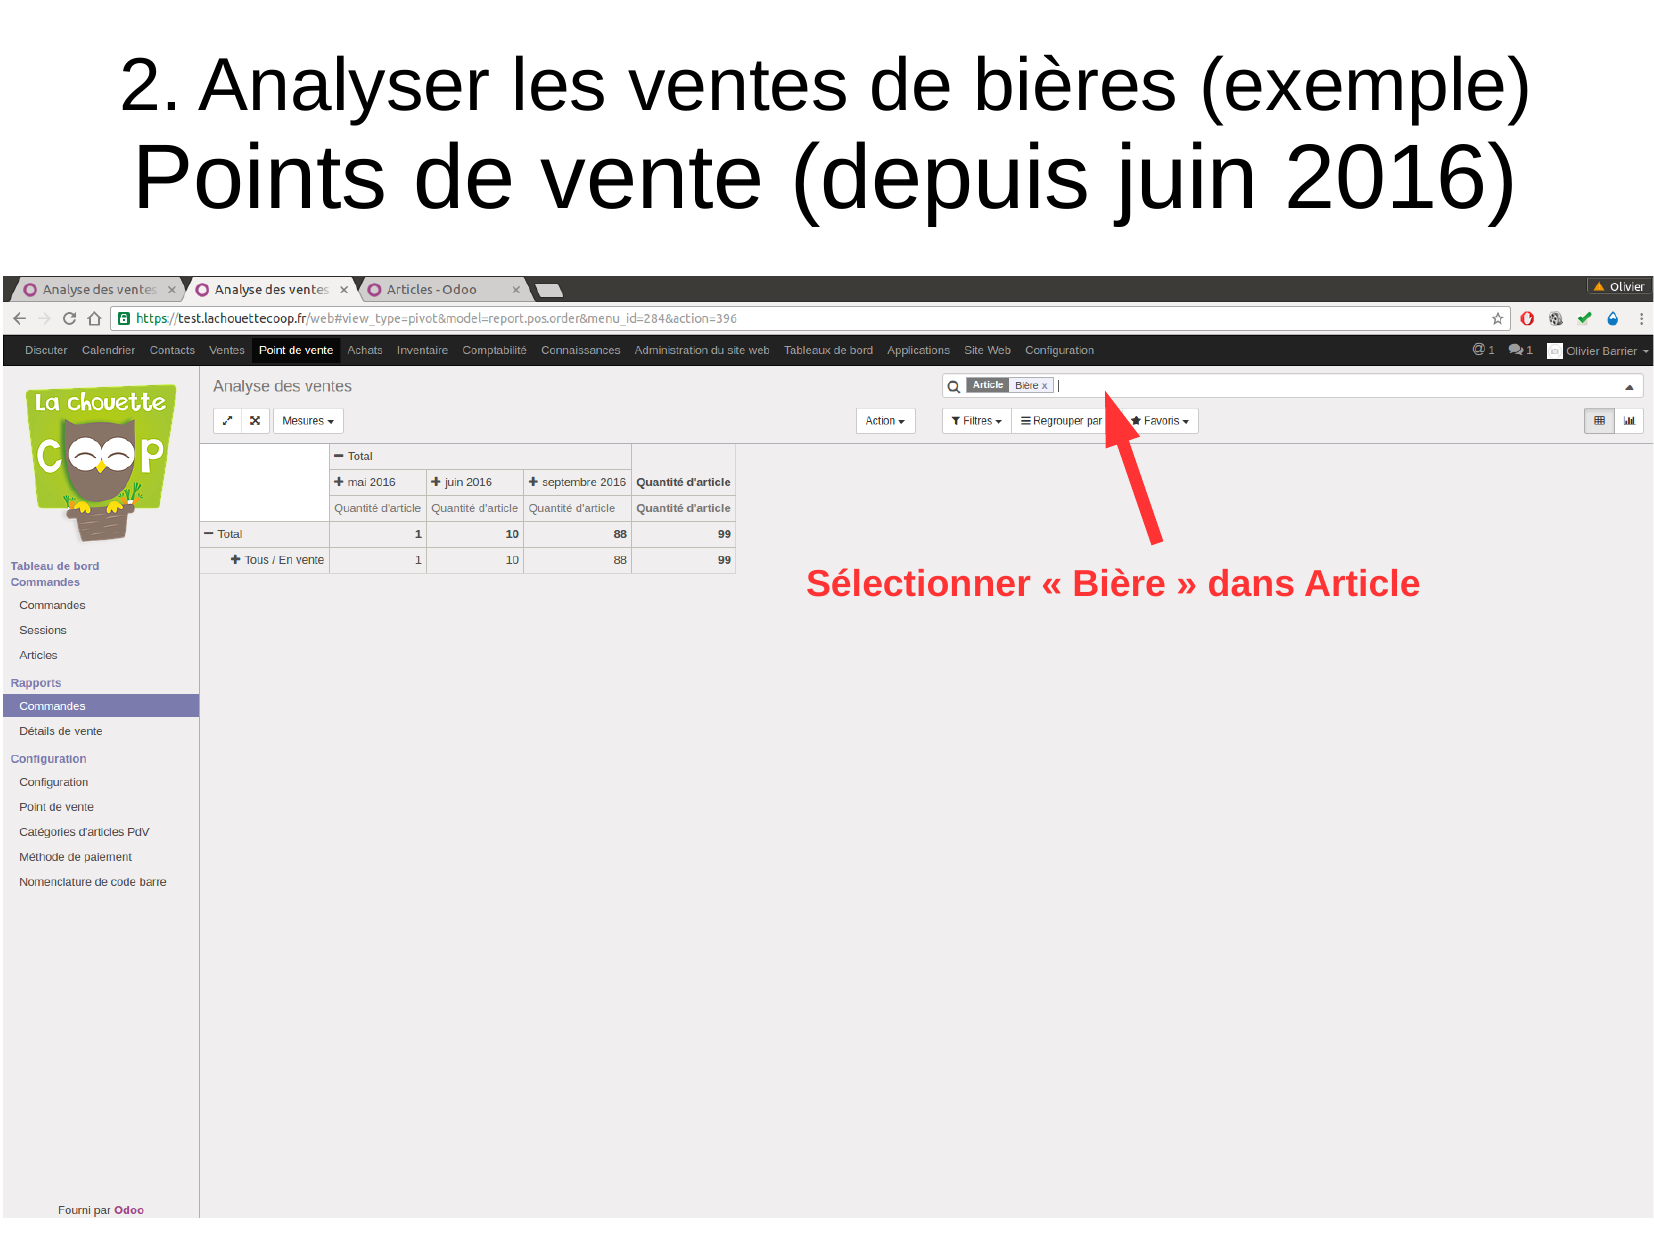

# 2. Analyser les ventes de bières (exemple) Points de vente (depuis juin 2016)
Sélectionner « Bière » dans Article